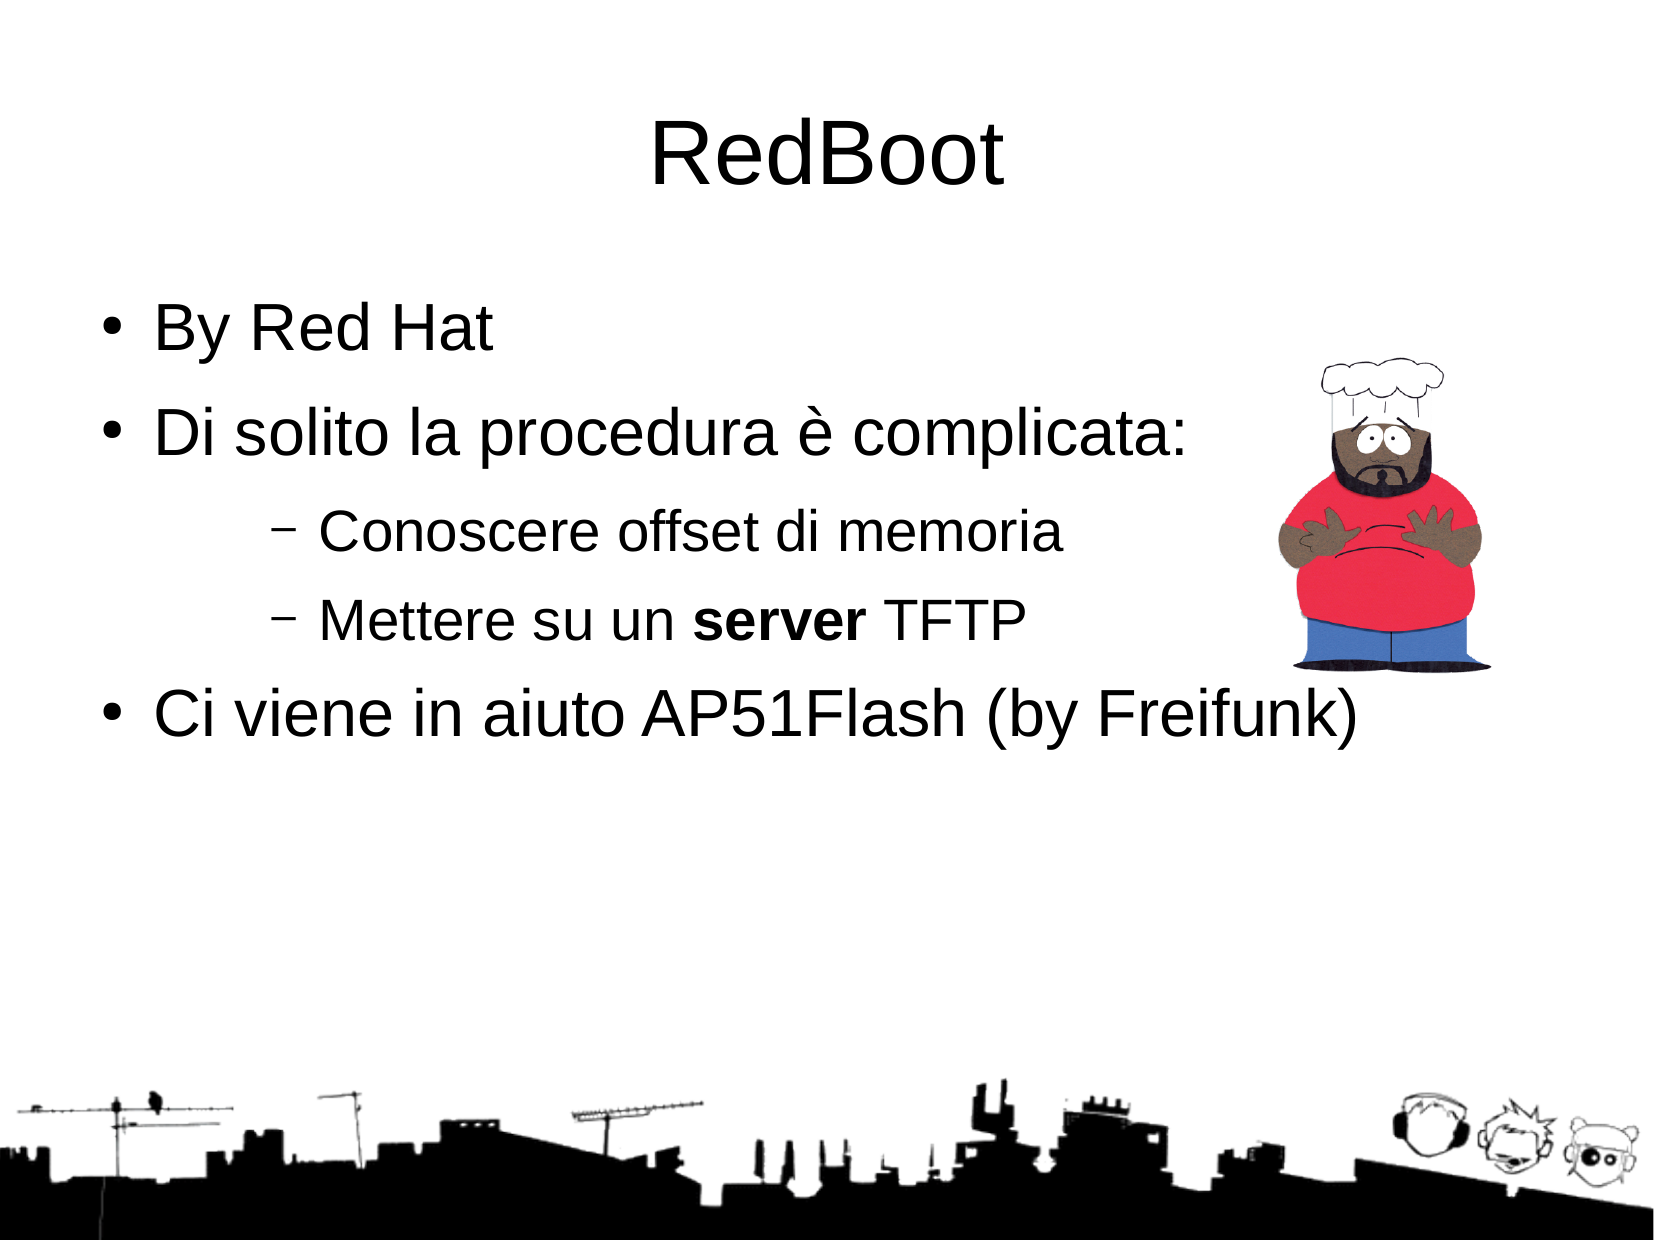

# RedBoot
By Red Hat
Di solito la procedura è complicata:
Conoscere offset di memoria
Mettere su un server TFTP
Ci viene in aiuto AP51Flash (by Freifunk)